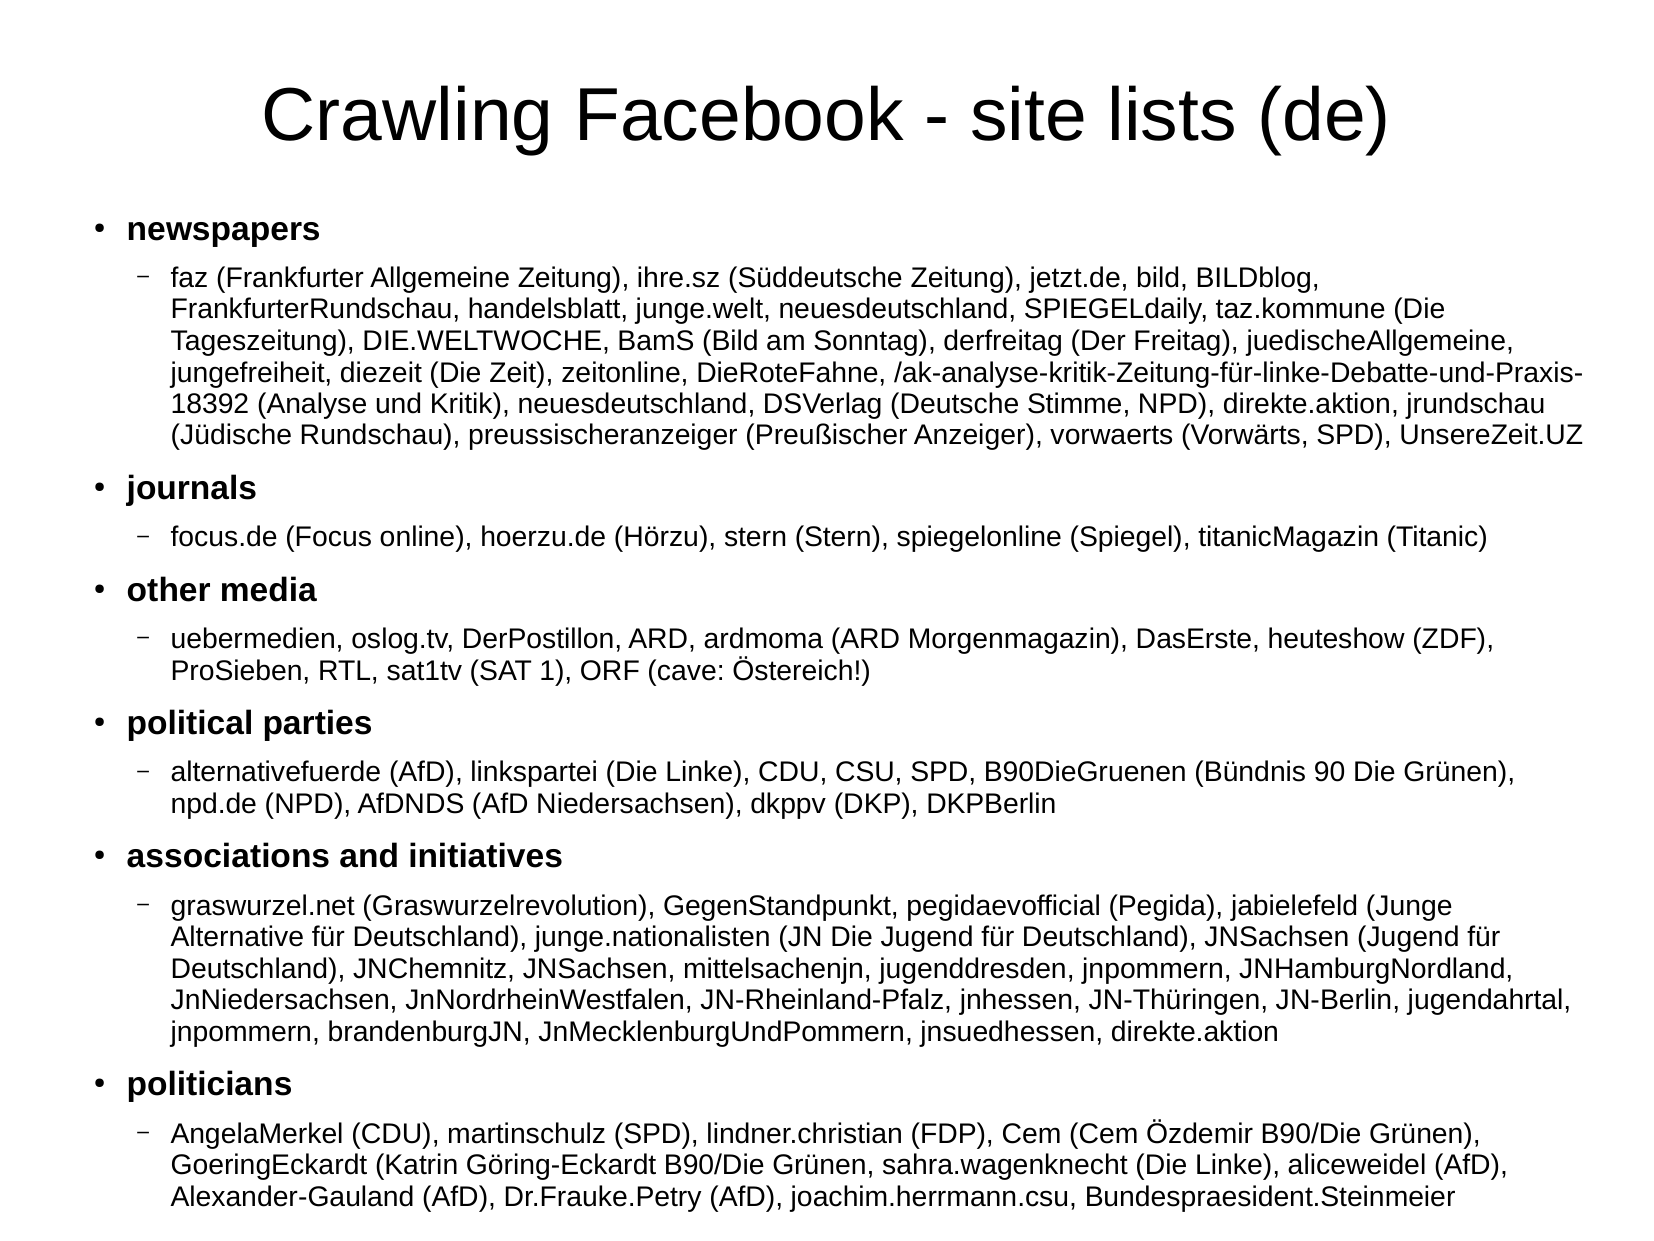

# Crawling Facebook - site lists (de)
newspapers
faz (Frankfurter Allgemeine Zeitung), ihre.sz (Süddeutsche Zeitung), jetzt.de, bild, BILDblog, FrankfurterRundschau, handelsblatt, junge.welt, neuesdeutschland, SPIEGELdaily, taz.kommune (Die Tageszeitung), DIE.WELTWOCHE, BamS (Bild am Sonntag), derfreitag (Der Freitag), juedischeAllgemeine, jungefreiheit, diezeit (Die Zeit), zeitonline, DieRoteFahne, /ak-analyse-kritik-Zeitung-für-linke-Debatte-und-Praxis-18392 (Analyse und Kritik), neuesdeutschland, DSVerlag (Deutsche Stimme, NPD), direkte.aktion, jrundschau (Jüdische Rundschau), preussischeranzeiger (Preußischer Anzeiger), vorwaerts (Vorwärts, SPD), UnsereZeit.UZ
journals
focus.de (Focus online), hoerzu.de (Hörzu), stern (Stern), spiegelonline (Spiegel), titanicMagazin (Titanic)
other media
uebermedien, oslog.tv, DerPostillon, ARD, ardmoma (ARD Morgenmagazin), DasErste, heuteshow (ZDF), ProSieben, RTL, sat1tv (SAT 1), ORF (cave: Östereich!)
political parties
alternativefuerde (AfD), linkspartei (Die Linke), CDU, CSU, SPD, B90DieGruenen (Bündnis 90 Die Grünen), npd.de (NPD), AfDNDS (AfD Niedersachsen), dkppv (DKP), DKPBerlin
associations and initiatives
graswurzel.net (Graswurzelrevolution), GegenStandpunkt, pegidaevofficial (Pegida), jabielefeld (Junge Alternative für Deutschland), junge.nationalisten (JN Die Jugend für Deutschland), JNSachsen (Jugend für Deutschland), JNChemnitz, JNSachsen, mittelsachenjn, jugenddresden, jnpommern, JNHamburgNordland, JnNiedersachsen, JnNordrheinWestfalen, JN-Rheinland-Pfalz, jnhessen, JN-Thüringen, JN-Berlin, jugendahrtal, jnpommern, brandenburgJN, JnMecklenburgUndPommern, jnsuedhessen, direkte.aktion
politicians
AngelaMerkel (CDU), martinschulz (SPD), lindner.christian (FDP), Cem (Cem Özdemir B90/Die Grünen), GoeringEckardt (Katrin Göring-Eckardt B90/Die Grünen, sahra.wagenknecht (Die Linke), aliceweidel (AfD), Alexander-Gauland (AfD), Dr.Frauke.Petry (AfD), joachim.herrmann.csu, Bundespraesident.Steinmeier